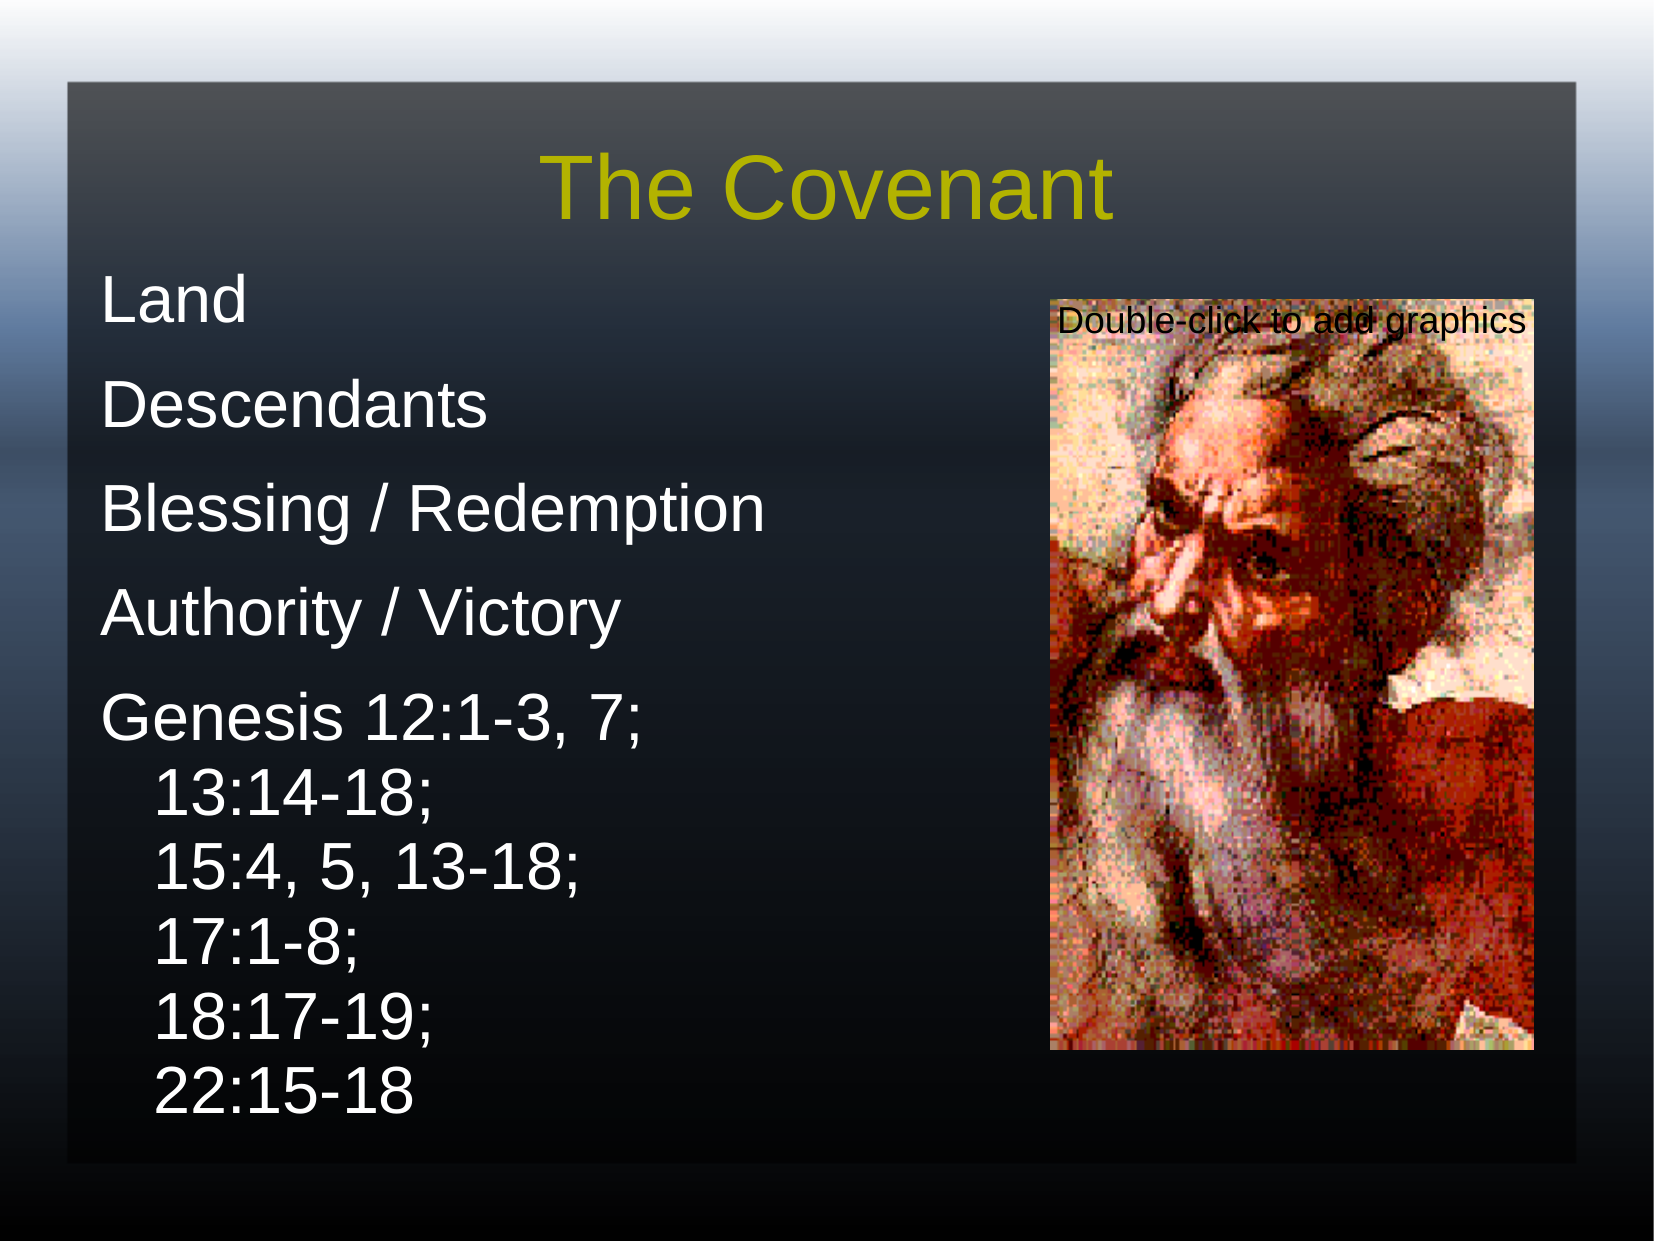

# The Covenant
Land
Descendants
Blessing / Redemption
Authority / Victory
Genesis 12:1-3, 7;
13:14-18;
15:4, 5, 13-18;
17:1-8;
18:17-19;
22:15-18